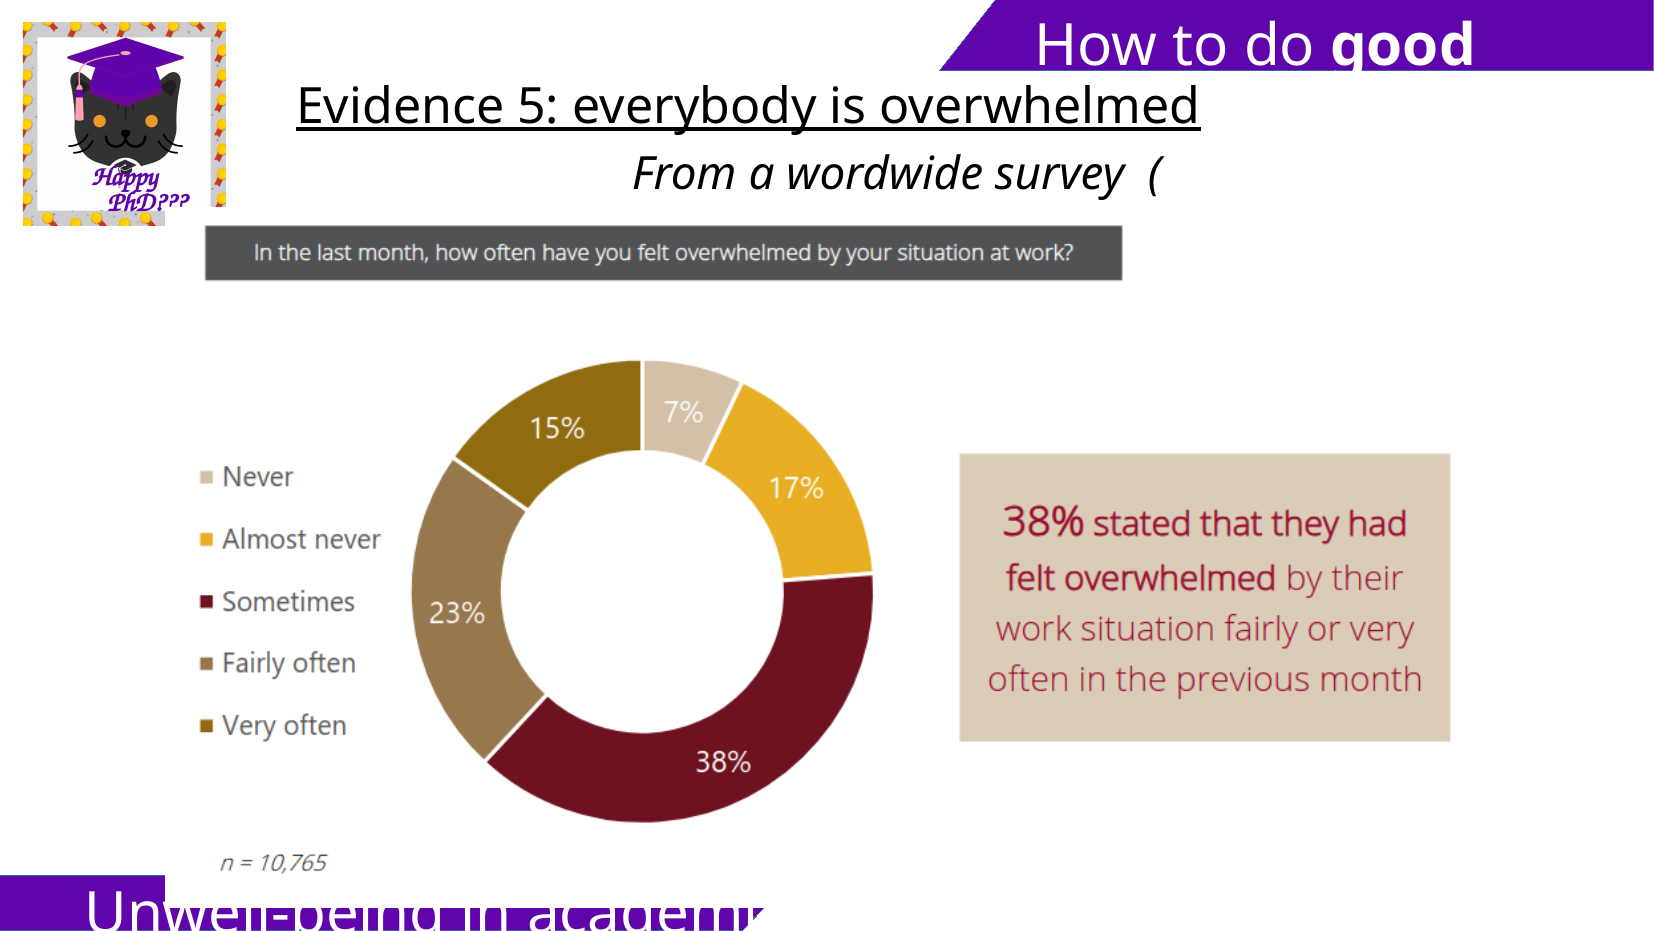

Evidence 5: everybody is overwhelmed
From a wordwide survey (Cerejo, Awati, and Hayward 2020)
BUT...
Unwell-being in academia ?